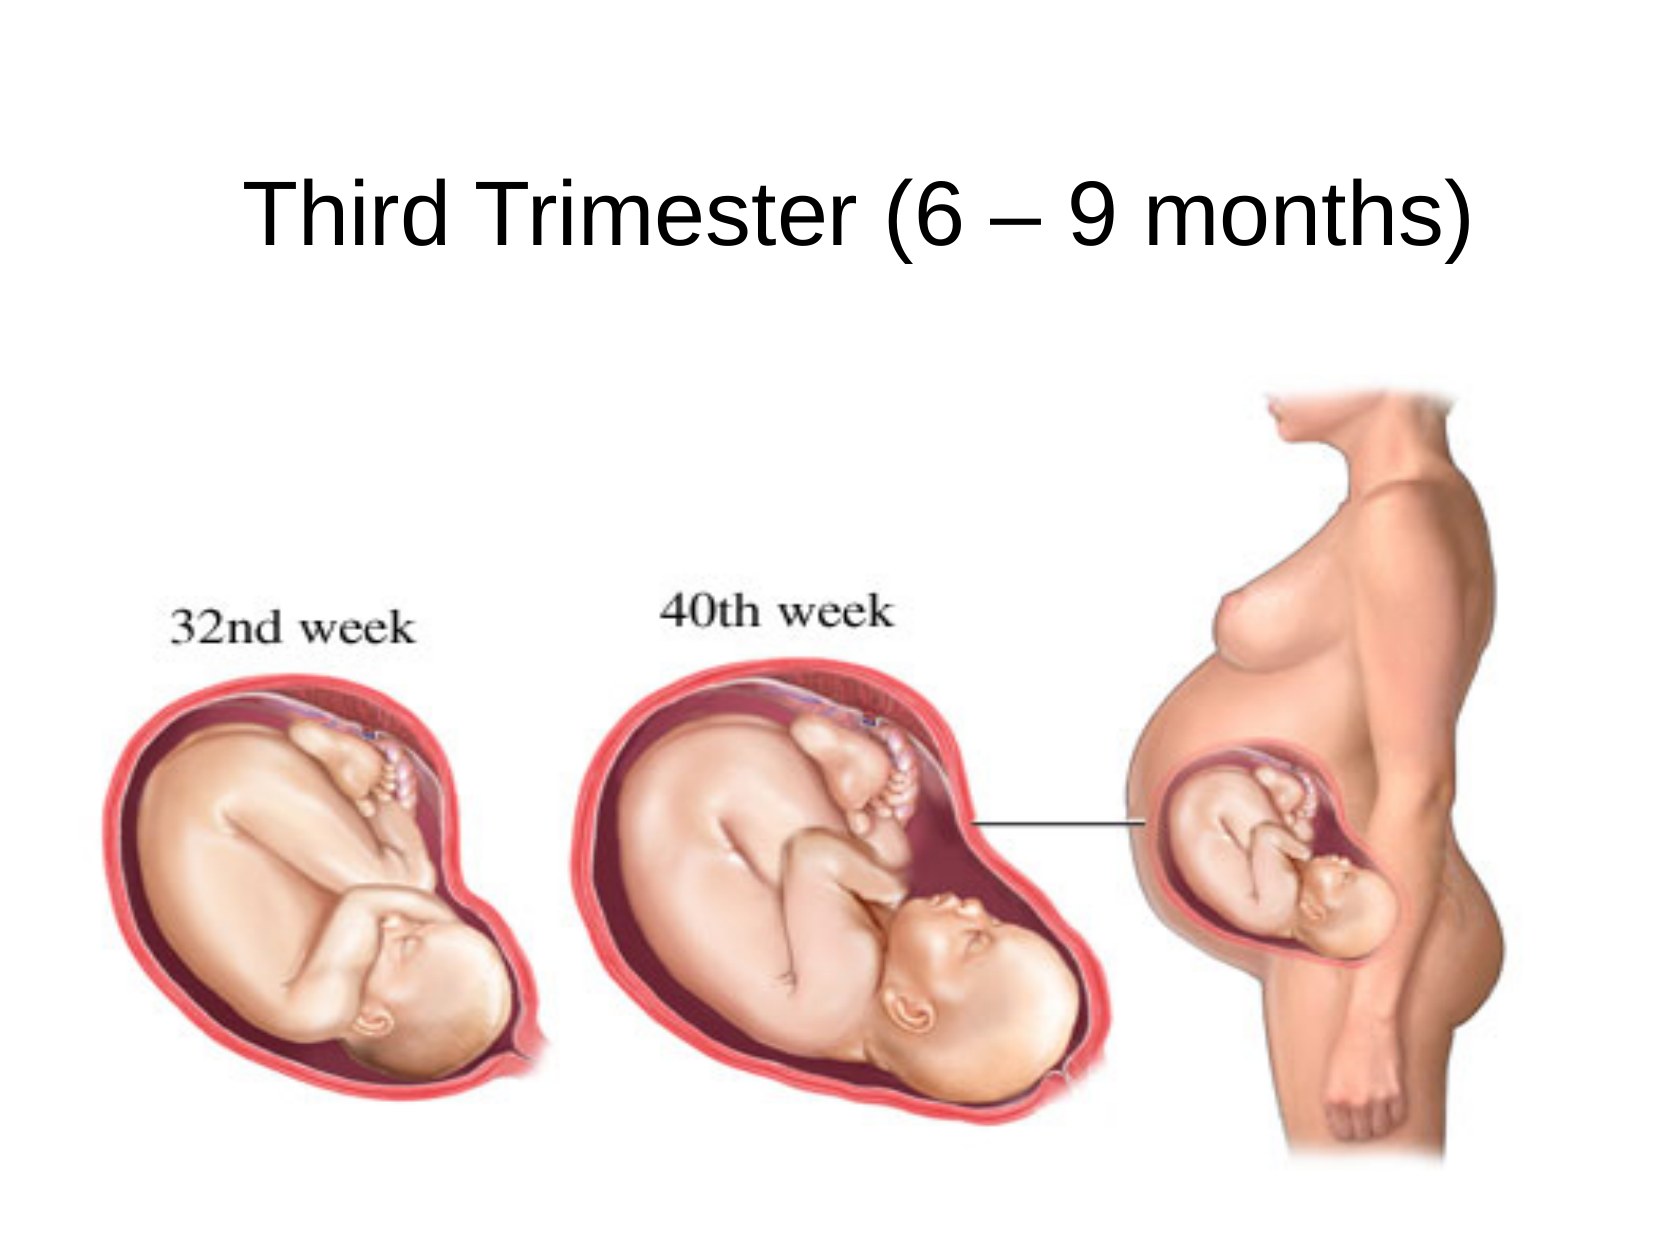

# Third Trimester (6 – 9 months)